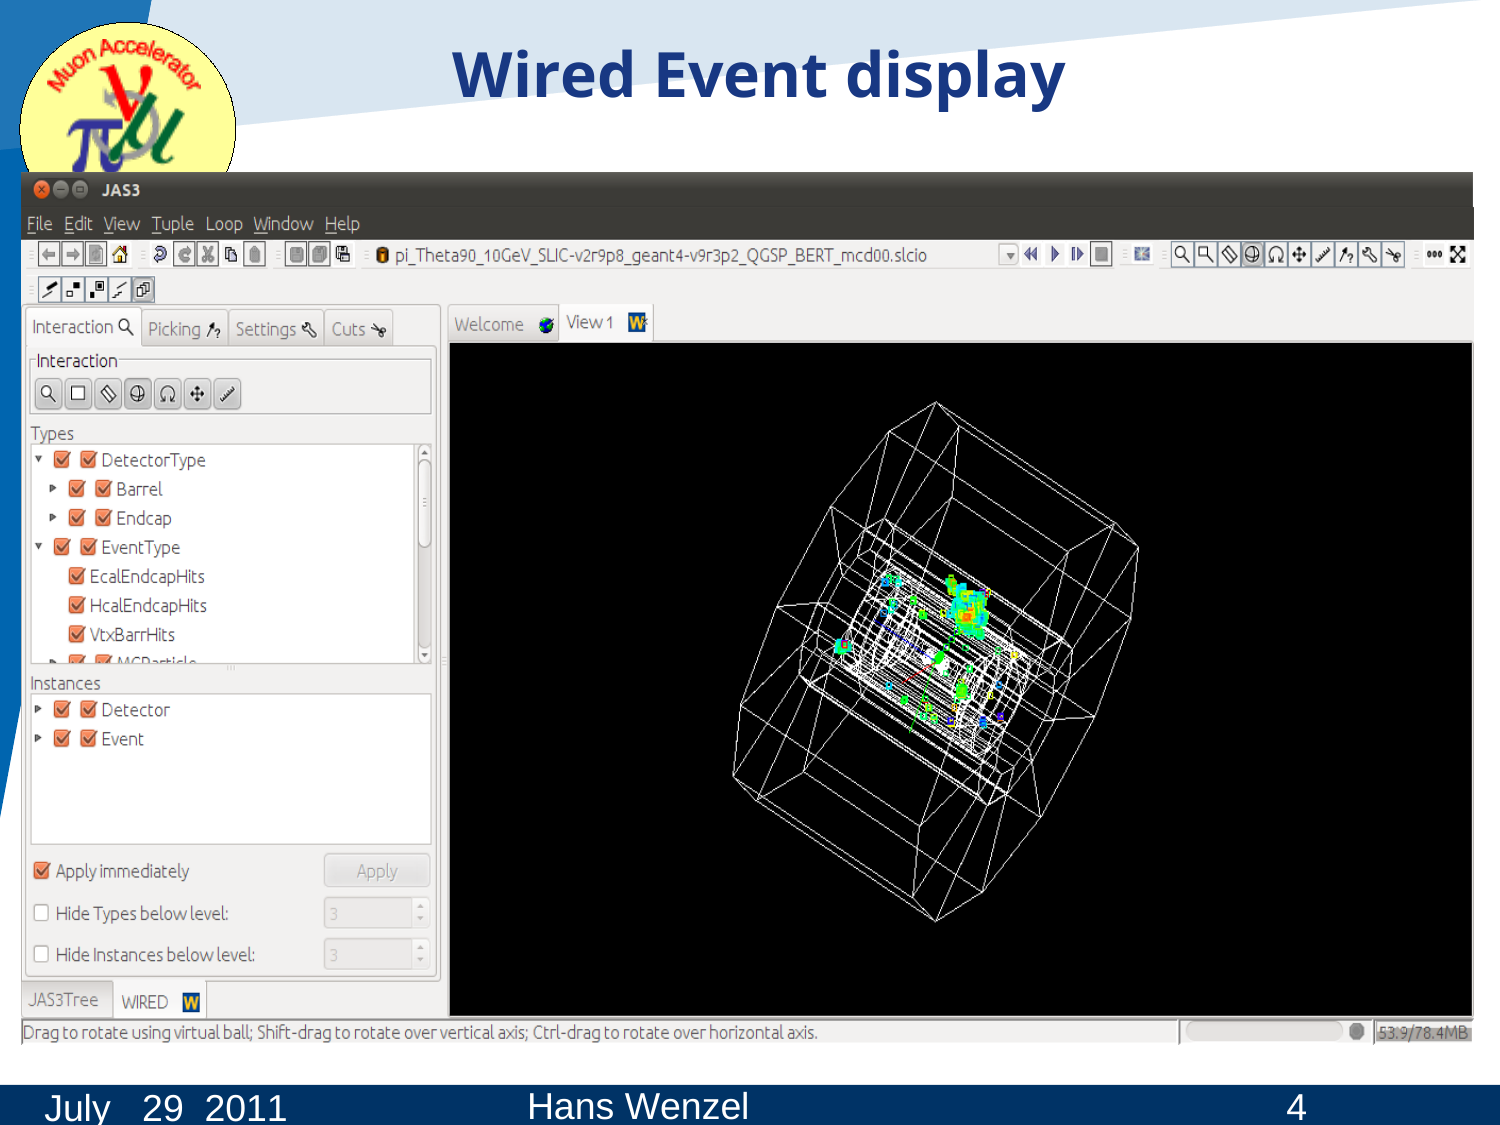

# Wired Event display
Hans Wenzel
January 22 2009